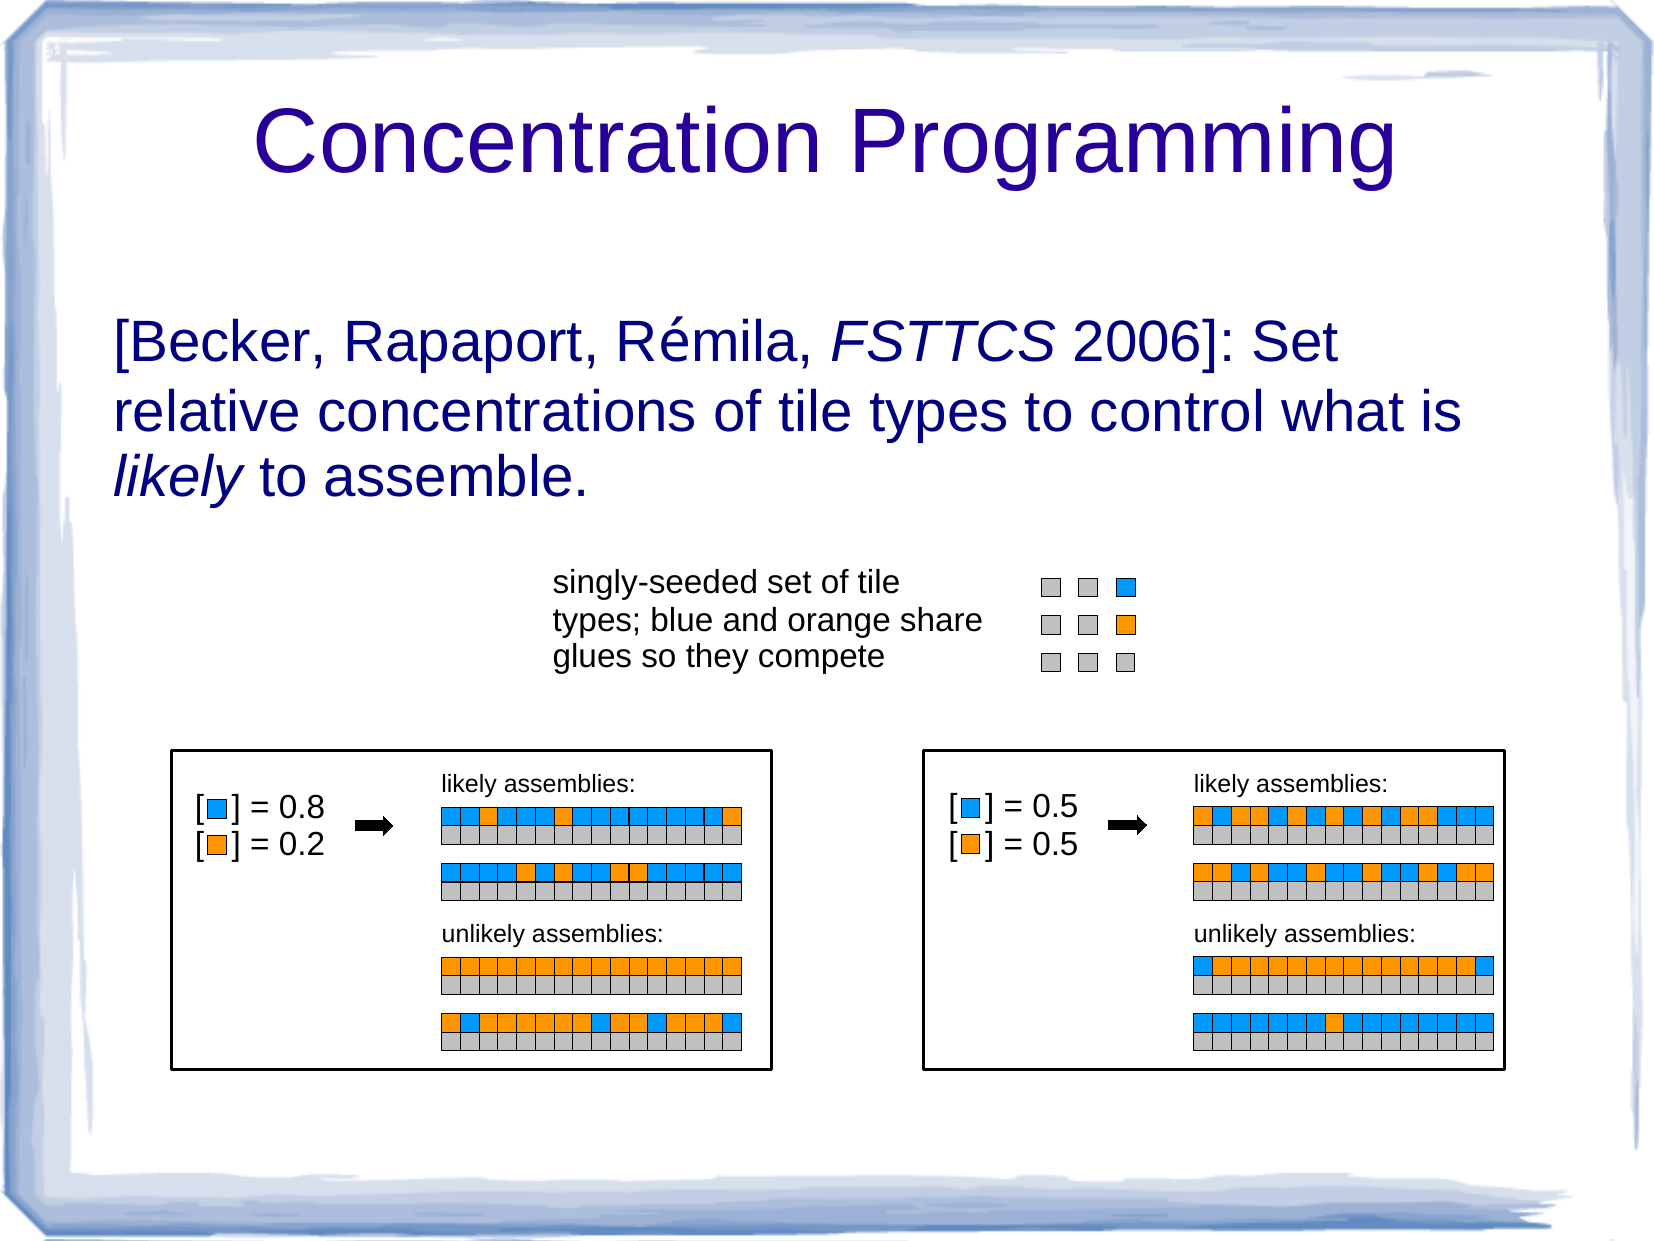

# Concentration Programming
[Becker, Rapaport, Rémila, FSTTCS 2006]: Set relative concentrations of tile types to control what is likely to assemble.
singly-seeded set of tile types; blue and orange share glues so they compete
likely assemblies:
[ ] = 0.8
[ ] = 0.2
unlikely assemblies:
likely assemblies:
[ ] = 0.5
[ ] = 0.5
unlikely assemblies: